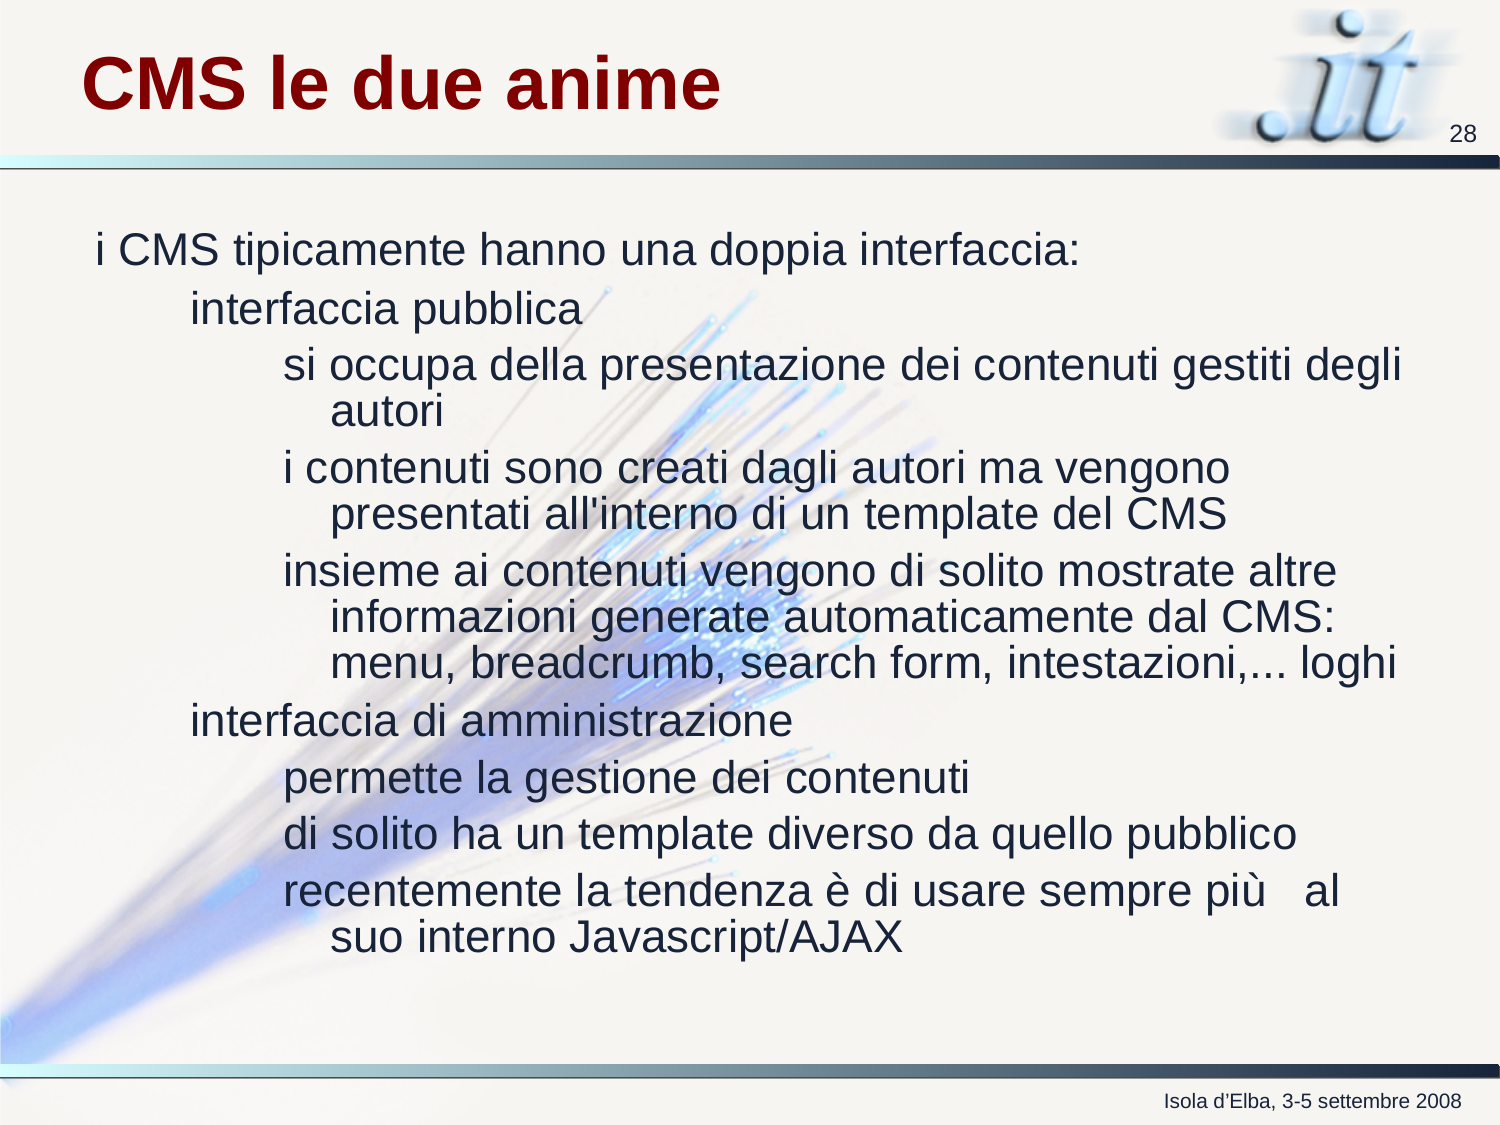

# CMS le due anime
i CMS tipicamente hanno una doppia interfaccia:
interfaccia pubblica
si occupa della presentazione dei contenuti gestiti degli autori
i contenuti sono creati dagli autori ma vengono presentati all'interno di un template del CMS
insieme ai contenuti vengono di solito mostrate altre informazioni generate automaticamente dal CMS: menu, breadcrumb, search form, intestazioni,... loghi
interfaccia di amministrazione
permette la gestione dei contenuti
di solito ha un template diverso da quello pubblico
recentemente la tendenza è di usare sempre più al suo interno Javascript/AJAX